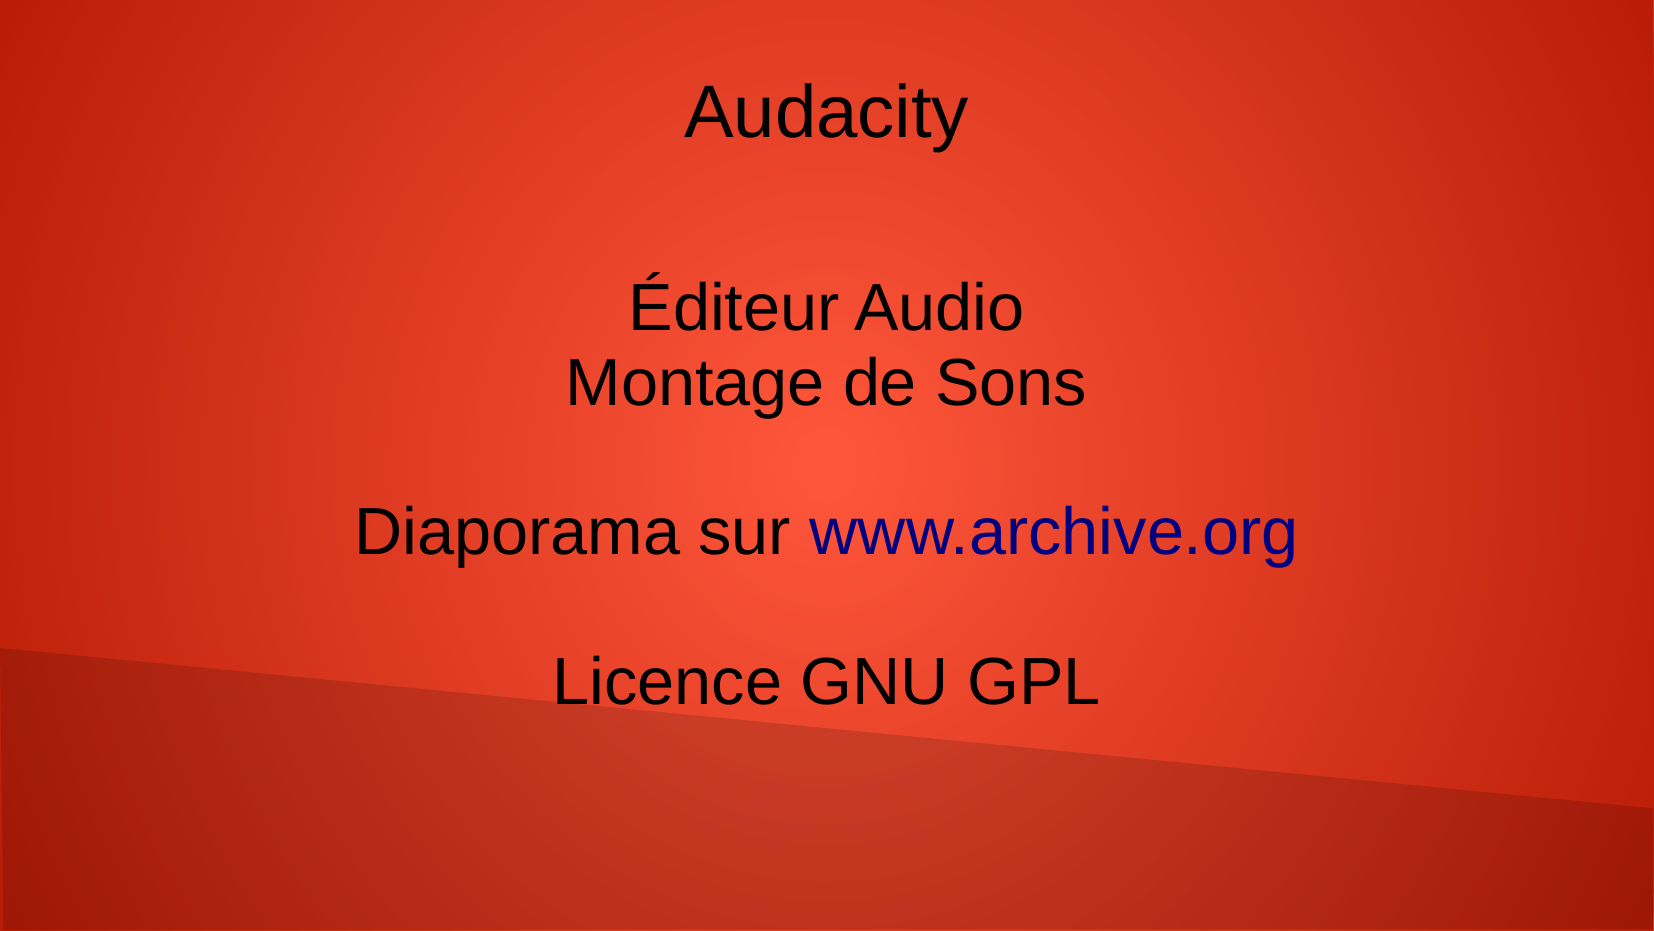

# Audacity
Éditeur Audio
Montage de Sons
Diaporama sur www.archive.org
Licence GNU GPL